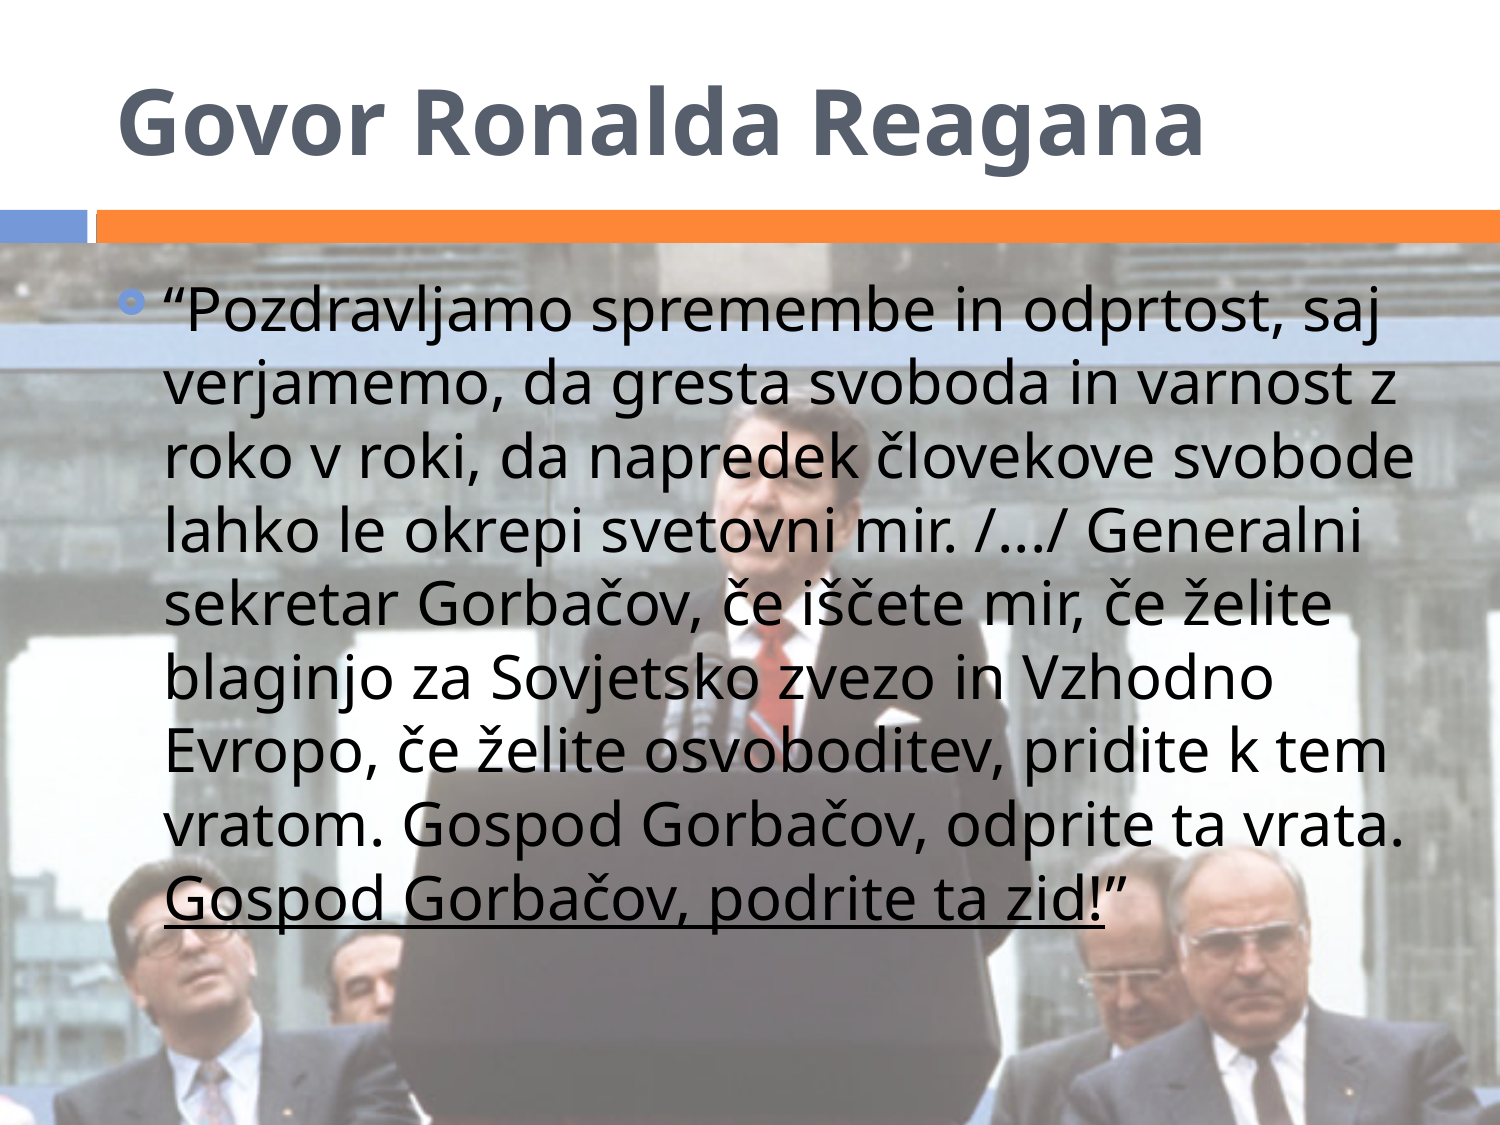

# Govor Ronalda Reagana
“Pozdravljamo spremembe in odprtost, saj verjamemo, da gresta svoboda in varnost z roko v roki, da napredek človekove svobode lahko le okrepi svetovni mir. /.../ Generalni sekretar Gorbačov, če iščete mir, če želite blaginjo za Sovjetsko zvezo in Vzhodno Evropo, če želite osvoboditev, pridite k tem vratom. Gospod Gorbačov, odprite ta vrata. Gospod Gorbačov, podrite ta zid!”